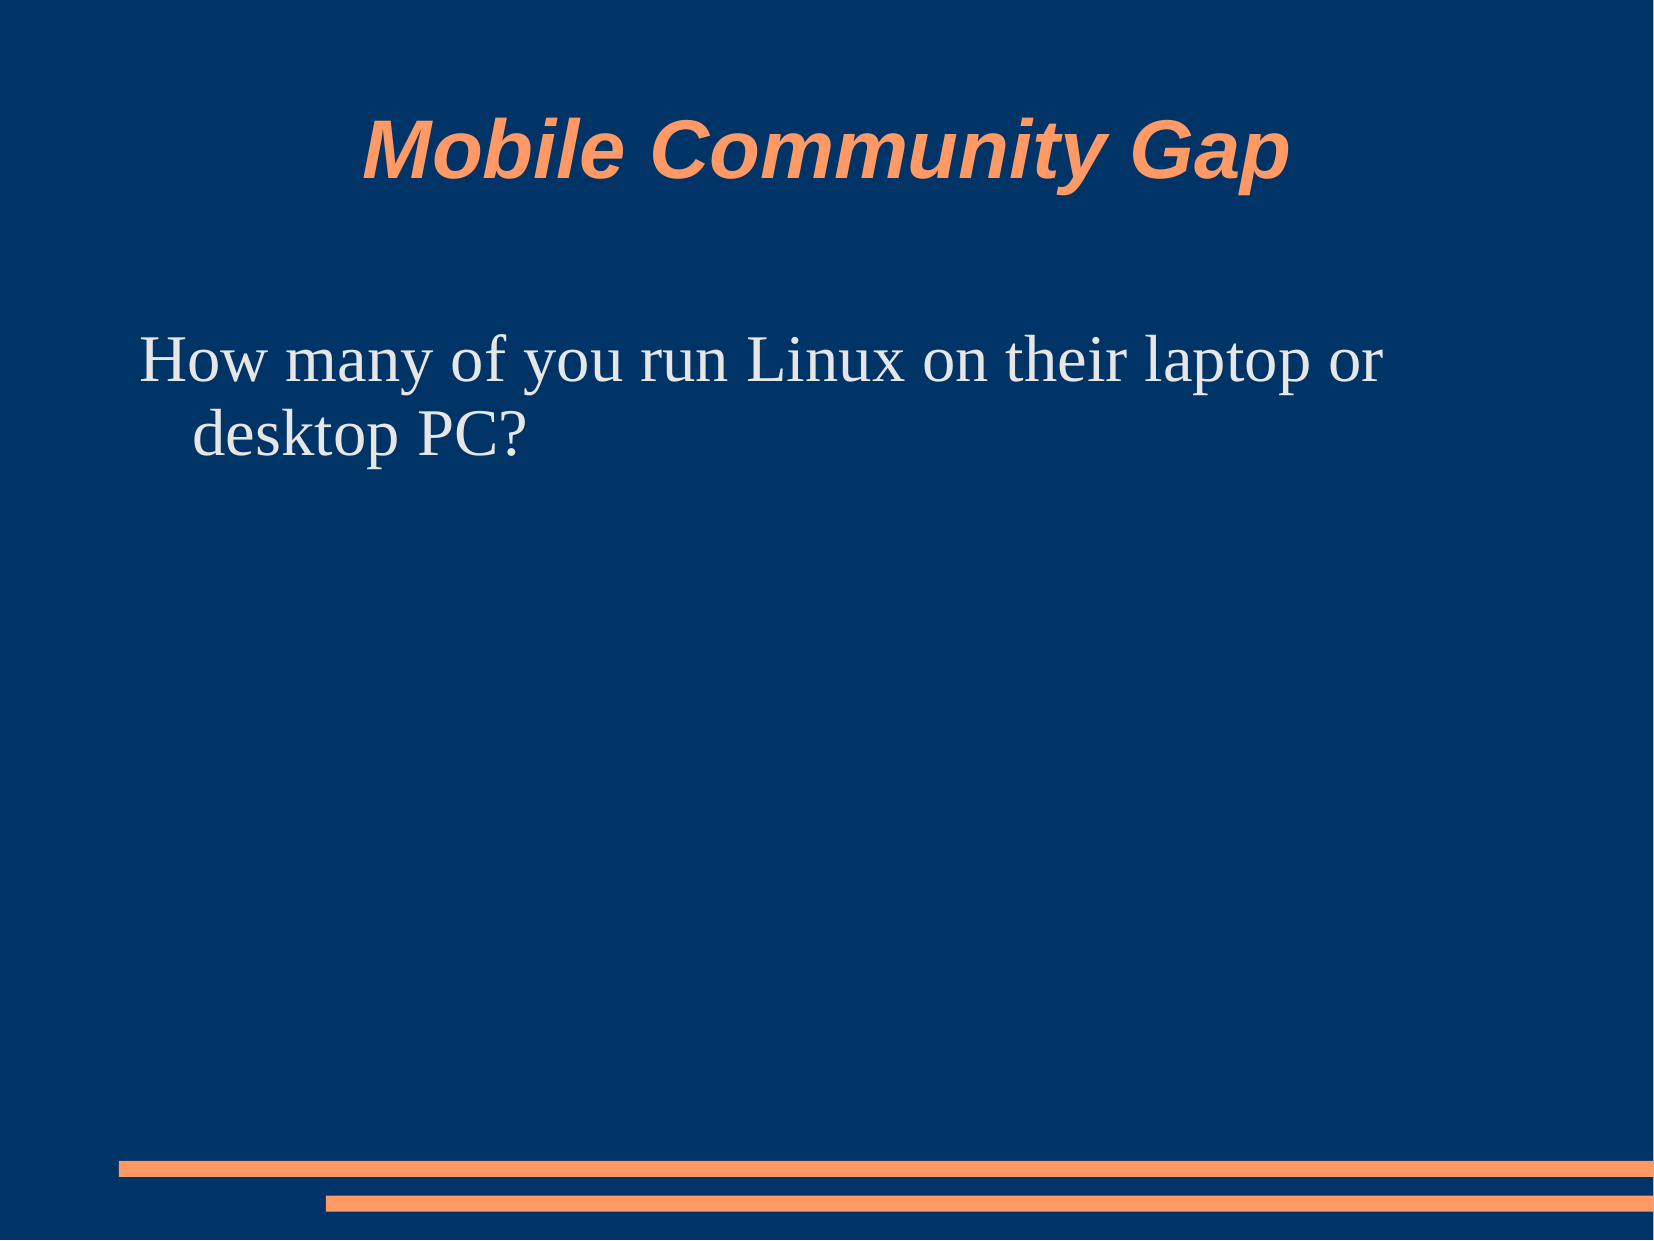

# Mobile Community Gap
How many of you run Linux on their laptop or desktop PC?